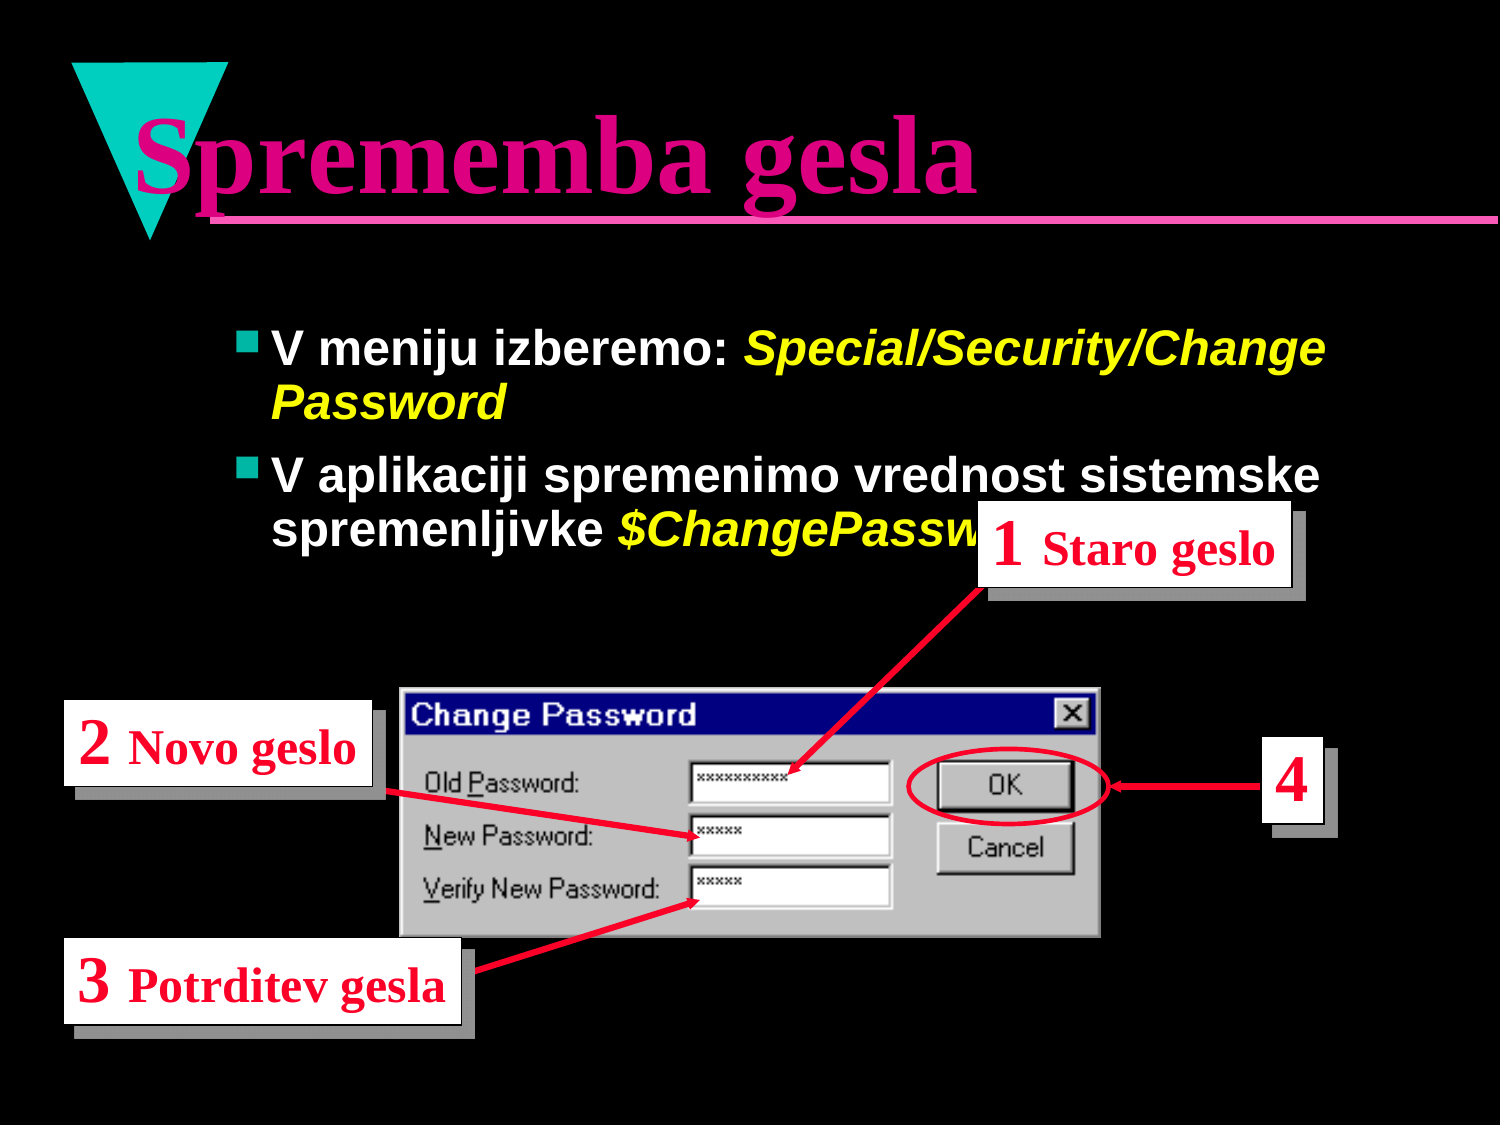

# Sprememba gesla
V meniju izberemo: Special/Security/Change Password
V aplikaciji spremenimo vrednost sistemske spremenljivke $ChangePassword na 1
1 Staro geslo
2 Novo geslo
4
3 Potrditev gesla
Varnost, zaščita aplikacije in omejitve dostopa
10